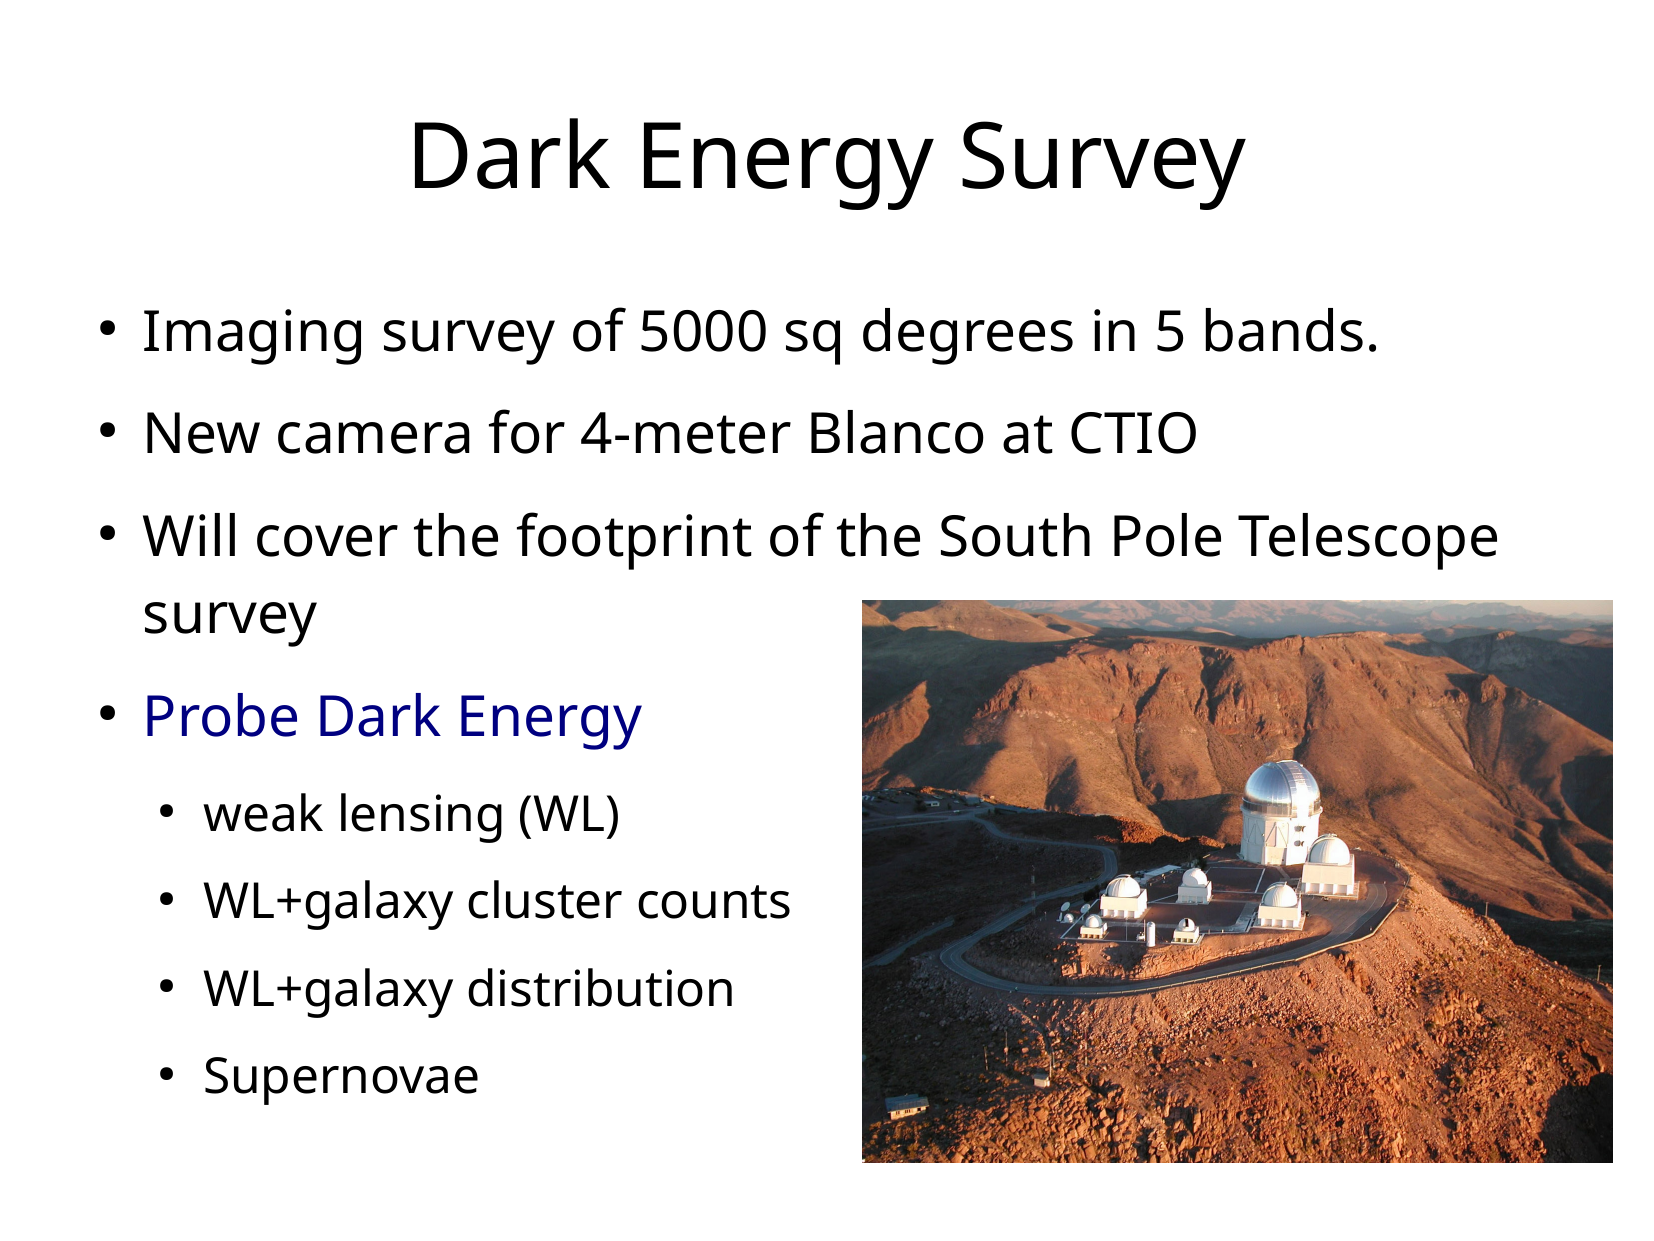

# Dark Energy Survey
Imaging survey of 5000 sq degrees in 5 bands.
New camera for 4-meter Blanco at CTIO
Will cover the footprint of the South Pole Telescope survey
Probe Dark Energy
weak lensing (WL)
WL+galaxy cluster counts
WL+galaxy distribution
Supernovae